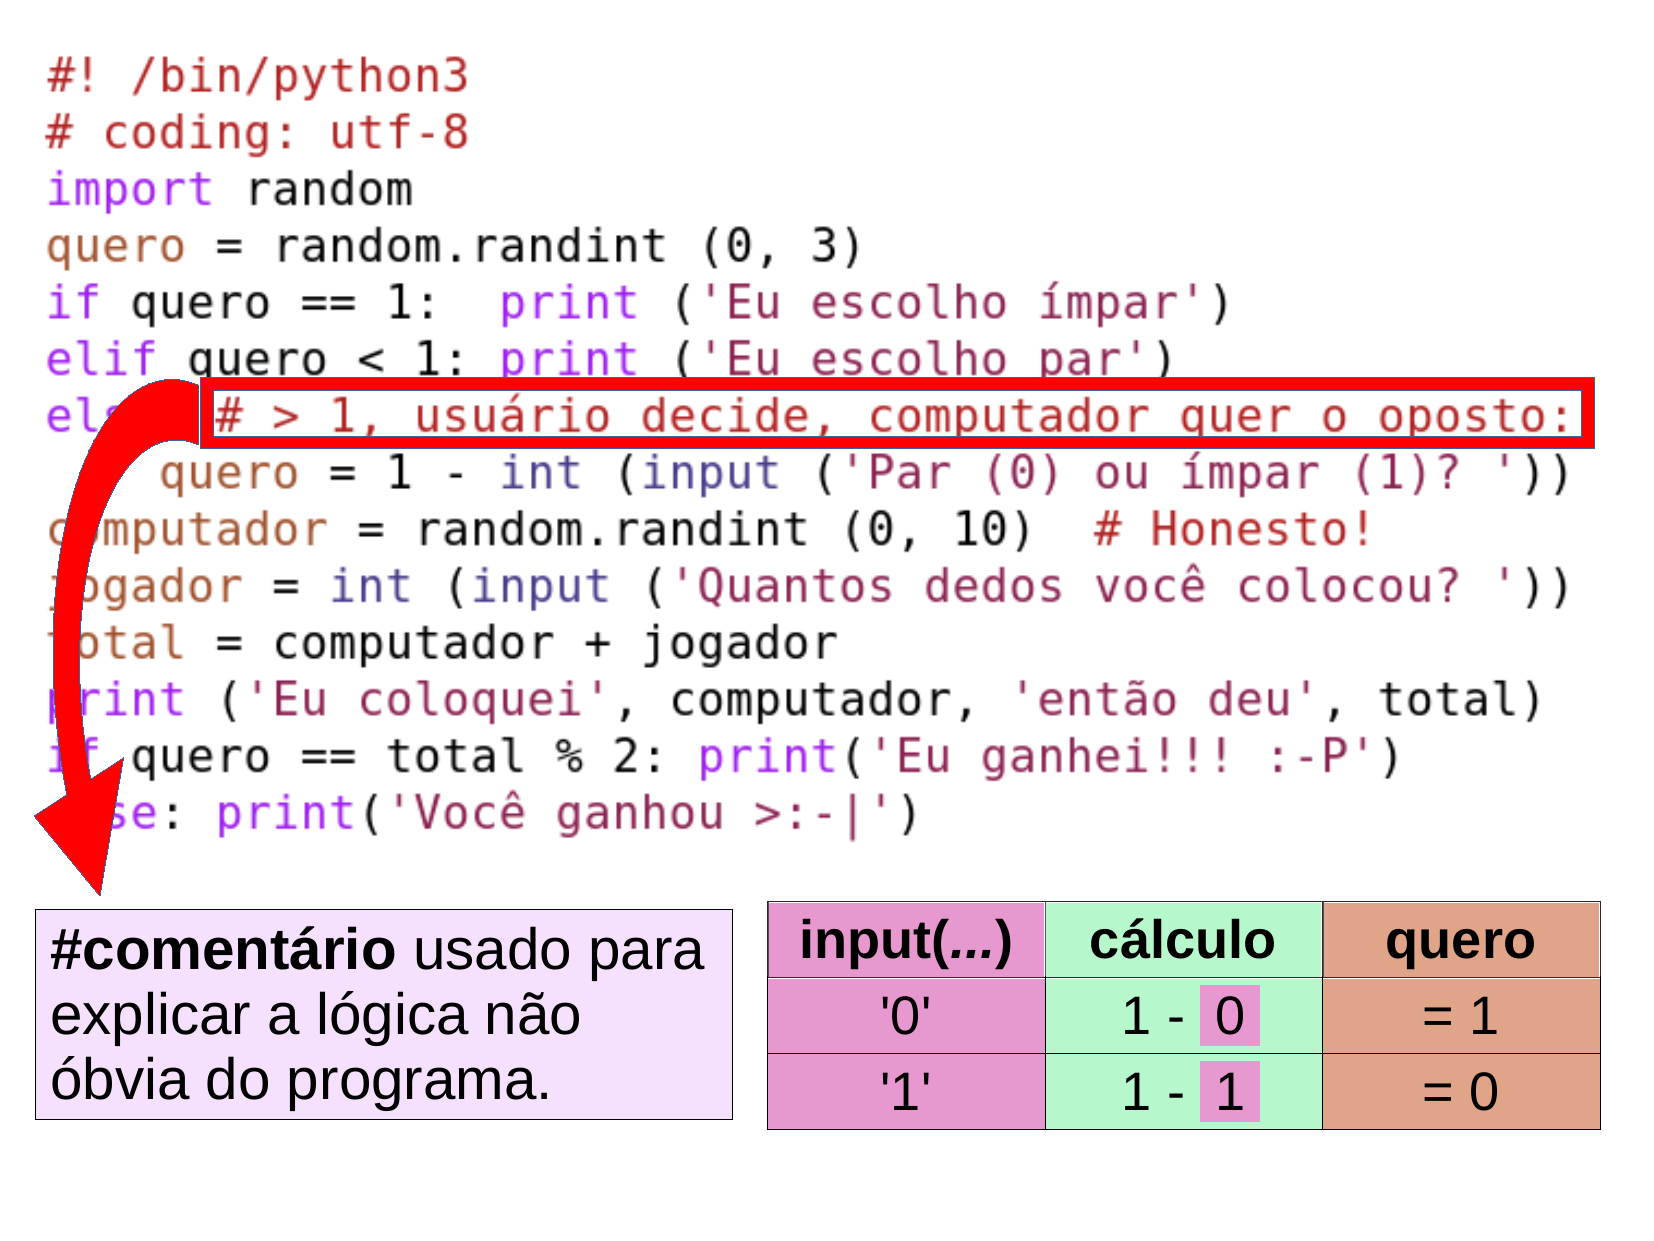

| input(...) | cálculo | quero |
| --- | --- | --- |
| '0' | 1 - 0 | = 1 |
| '1' | 1 - 1 | = 0 |
#comentário usado para explicar a lógica não óbvia do programa.